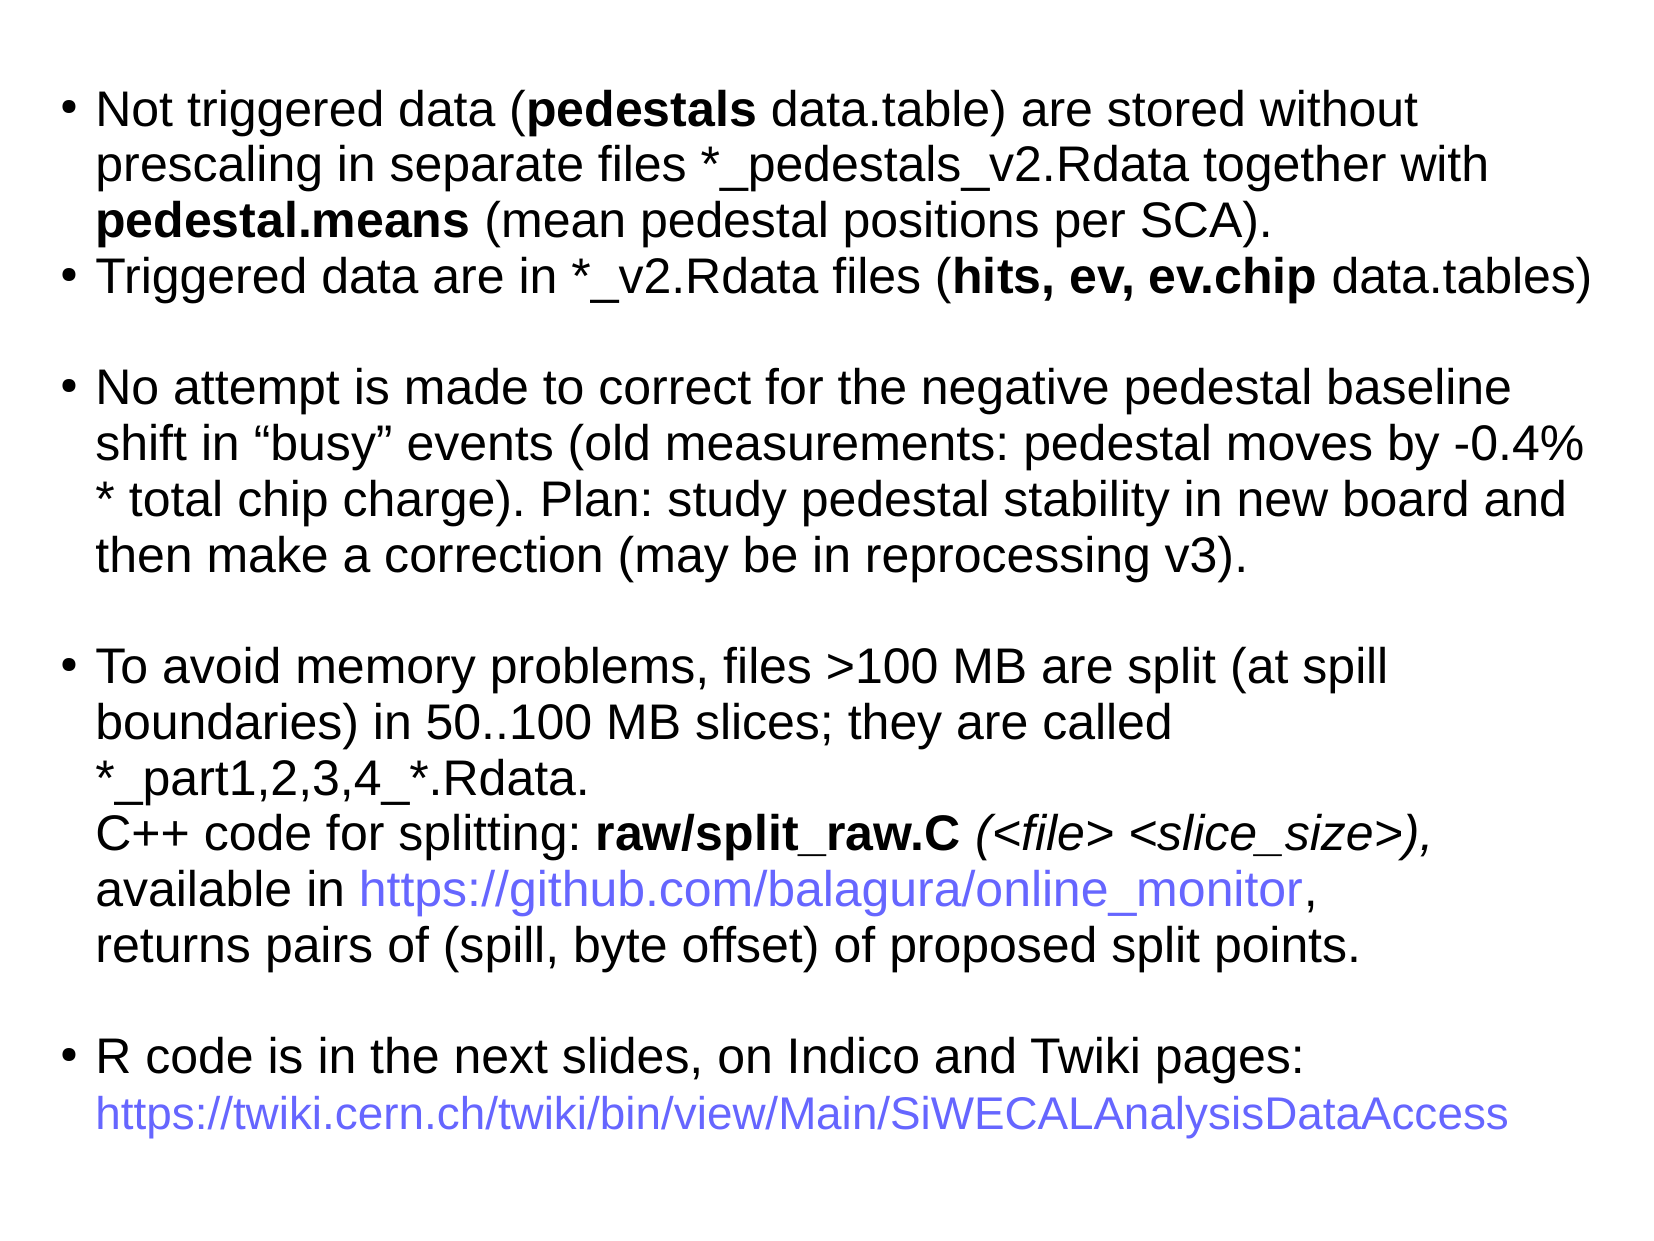

# Not triggered data (pedestals data.table) are stored without prescaling in separate files *_pedestals_v2.Rdata together with pedestal.means (mean pedestal positions per SCA).
Triggered data are in *_v2.Rdata files (hits, ev, ev.chip data.tables)
No attempt is made to correct for the negative pedestal baseline shift in “busy” events (old measurements: pedestal moves by -0.4% * total chip charge). Plan: study pedestal stability in new board and then make a correction (may be in reprocessing v3).
To avoid memory problems, files >100 MB are split (at spill boundaries) in 50..100 MB slices; they are called *_part1,2,3,4_*.Rdata.
C++ code for splitting: raw/split_raw.C (<file> <slice_size>),
available in https://github.com/balagura/online_monitor,
returns pairs of (spill, byte offset) of proposed split points.
R code is in the next slides, on Indico and Twiki pages:
https://twiki.cern.ch/twiki/bin/view/Main/SiWECALAnalysisDataAccess